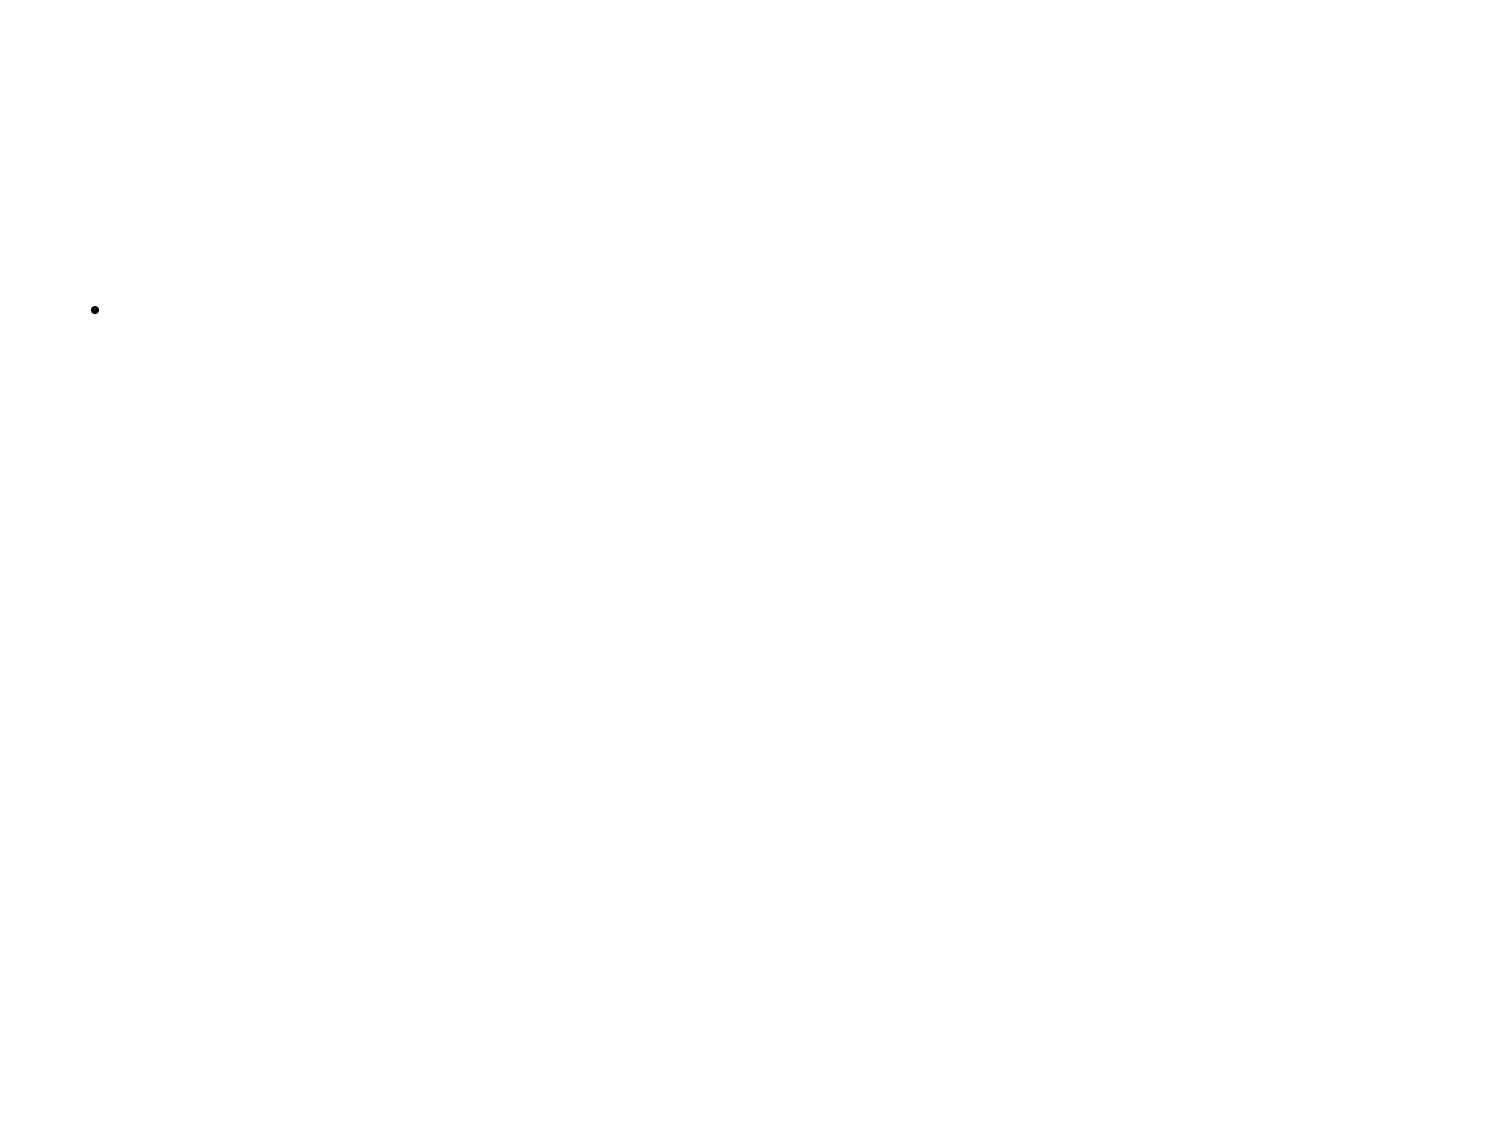

# Η Καριέρα του…
Έχοντας ως ερέθισμα το ατελιέ της μητέρας του, ο Gianni παρουσίασε σύντομα μεγάλη πρόοδο και το 1972 ξεκίνησε να δουλεύει για εταιρίες pret a porter και λίγα χρόνια μετά, τον Μάρτιο του 1978 παρουσίασε την πρώτη του collection. Από τότε δεν σταμάτησε να εκθέτει μια σειρά από καινοτομίες , ενώ οι επιλογές του αφήναν συχνά άφωνο τον καλλιτεχνικό χώρο.